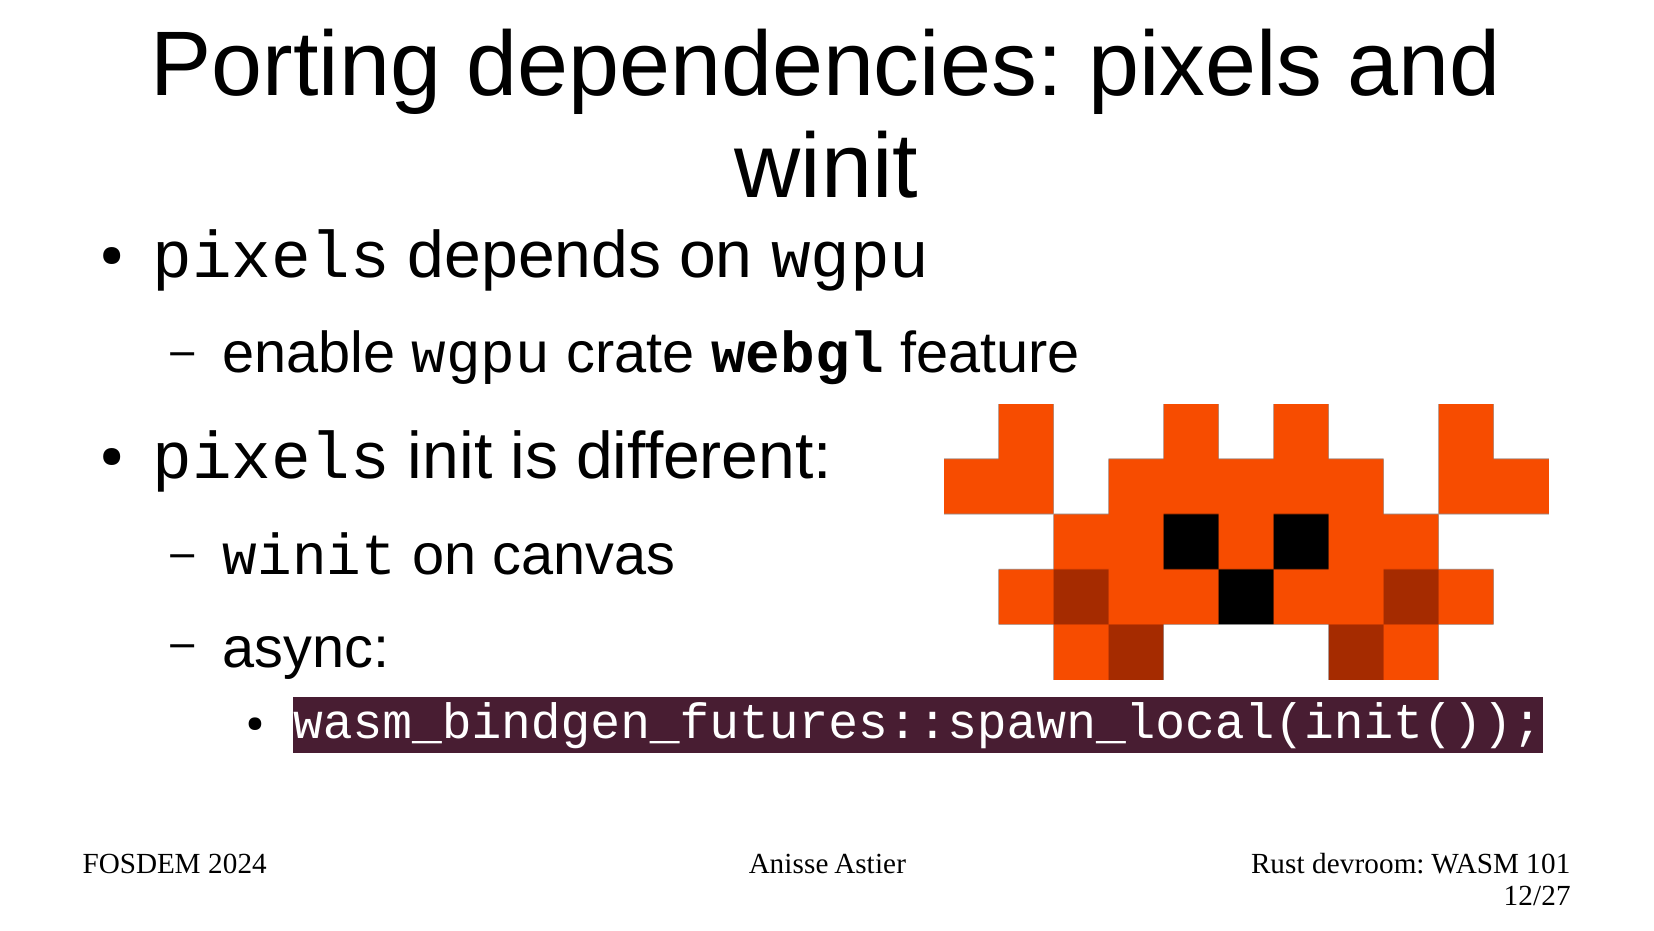

# Porting dependencies: pixels and winit
pixels depends on wgpu
enable wgpu crate webgl feature
pixels init is different:
winit on canvas
async:
wasm_bindgen_futures::spawn_local(init());
12